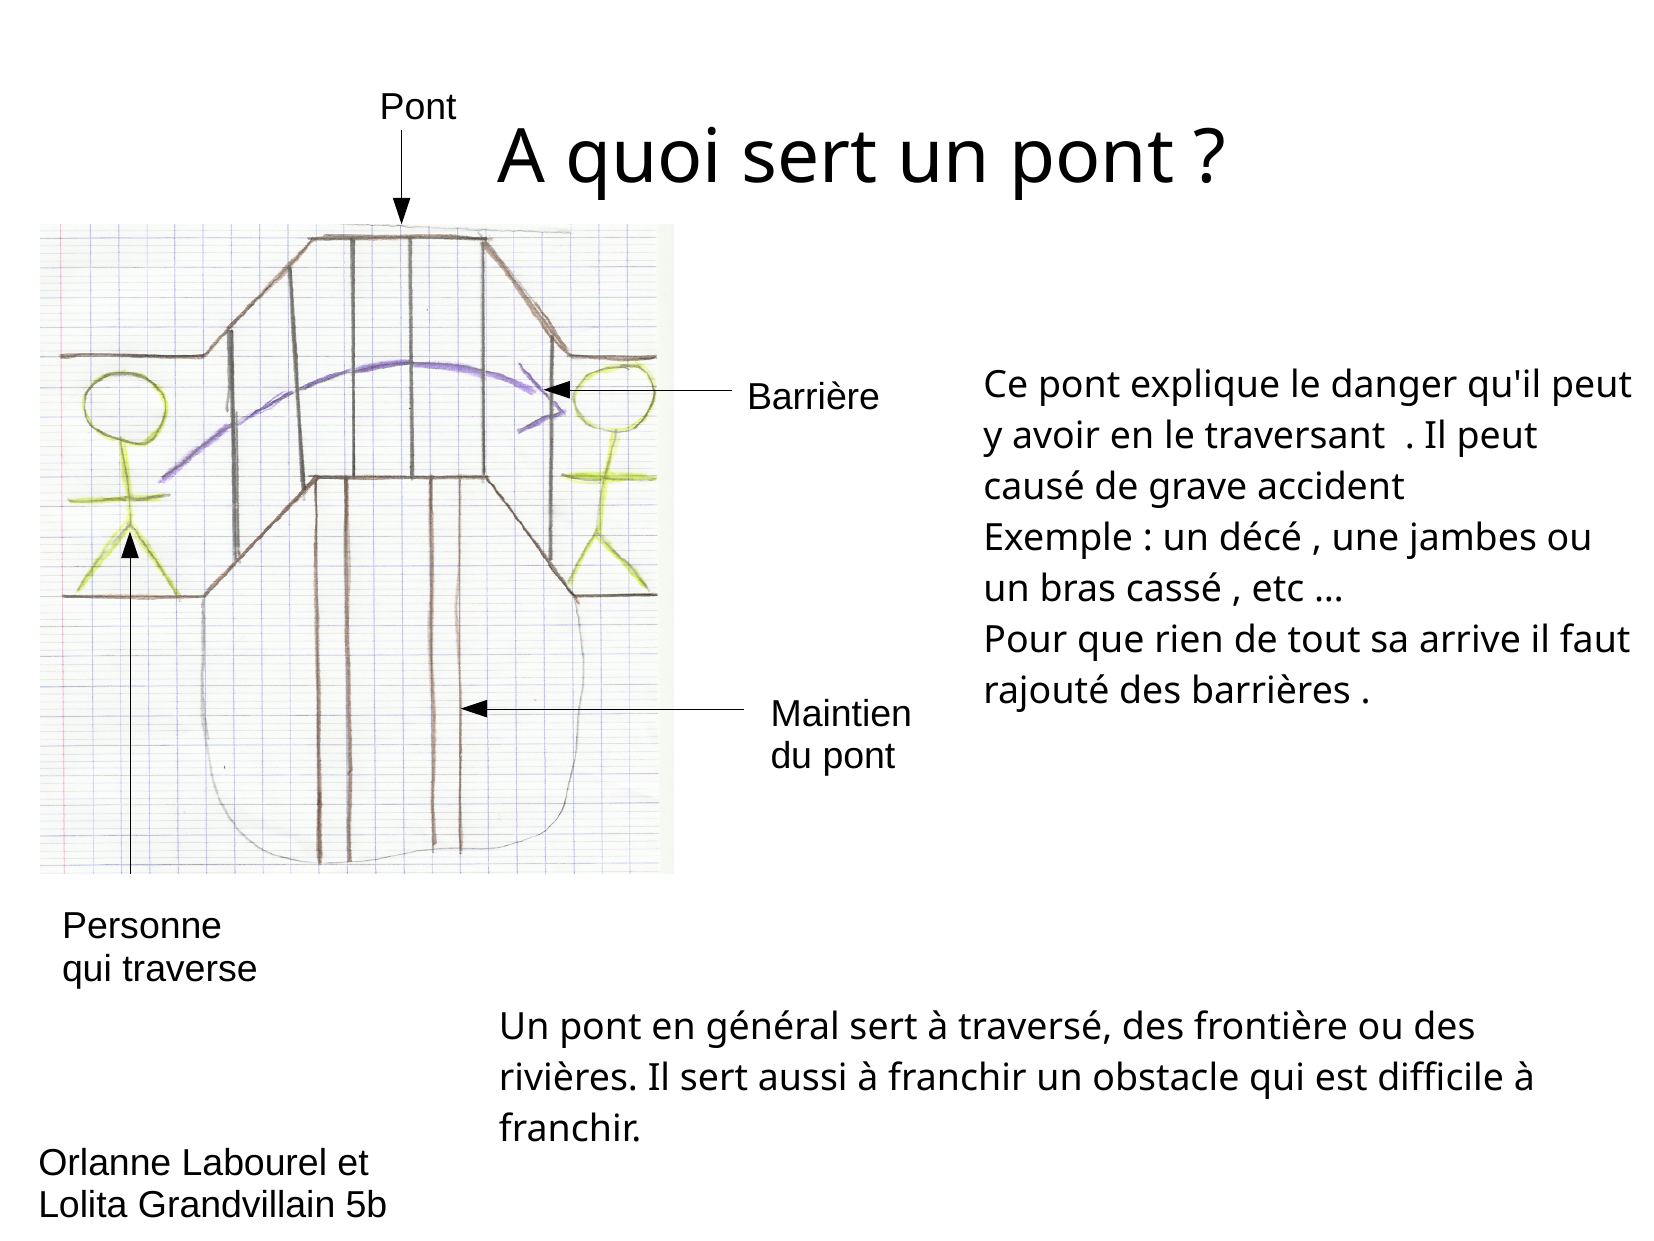

# A quoi sert un pont ?
 Pont
Ce pont explique le danger qu'il peut y avoir en le traversant . Il peut causé de grave accident
Exemple : un décé , une jambes ou un bras cassé , etc …
Pour que rien de tout sa arrive il faut rajouté des barrières .
Barrière
Maintien du pont
Personne qui traverse
Un pont en général sert à traversé, des frontière ou des rivières. Il sert aussi à franchir un obstacle qui est difficile à franchir.
Orlanne Labourel et Lolita Grandvillain 5b